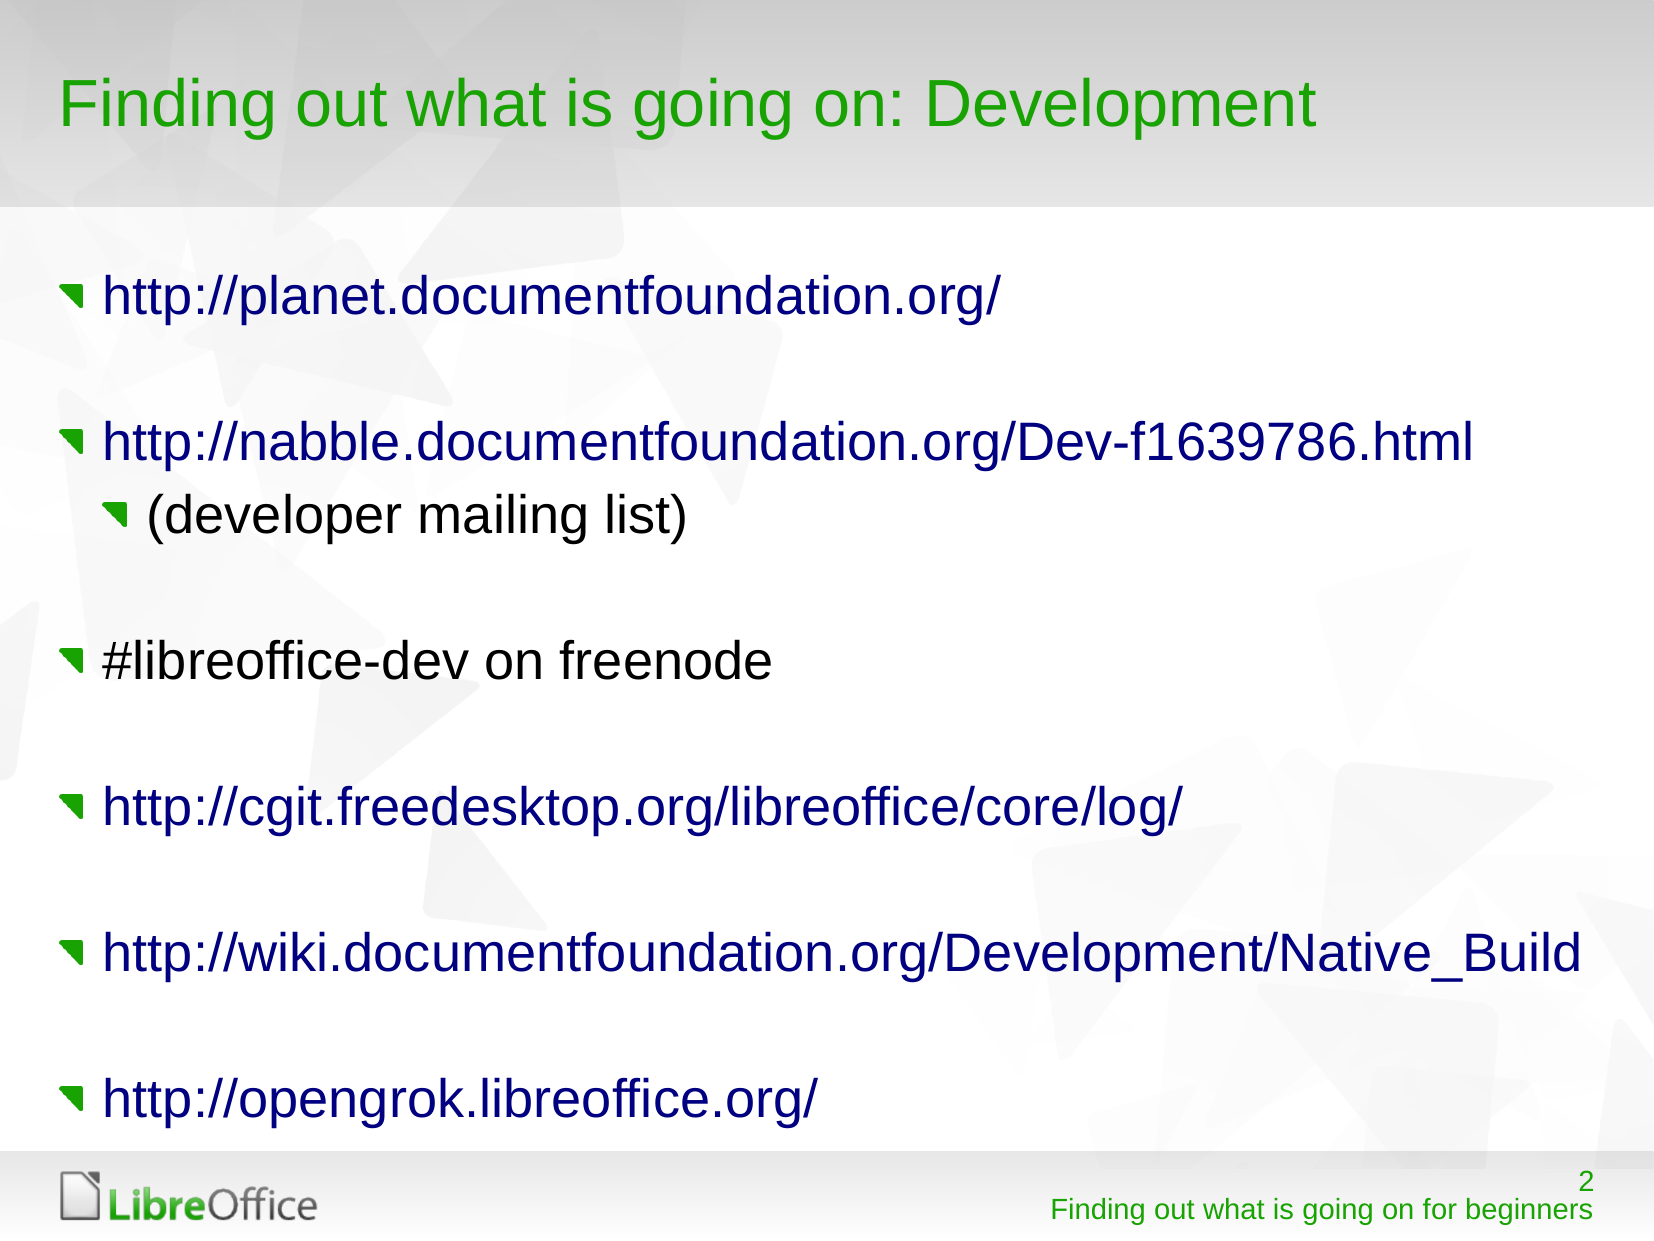

# Finding out what is going on: Development
http://planet.documentfoundation.org/
http://nabble.documentfoundation.org/Dev-f1639786.html
(developer mailing list)
#libreoffice-dev on freenode
http://cgit.freedesktop.org/libreoffice/core/log/
http://wiki.documentfoundation.org/Development/Native_Build
http://opengrok.libreoffice.org/
2
Finding out what is going on for beginners